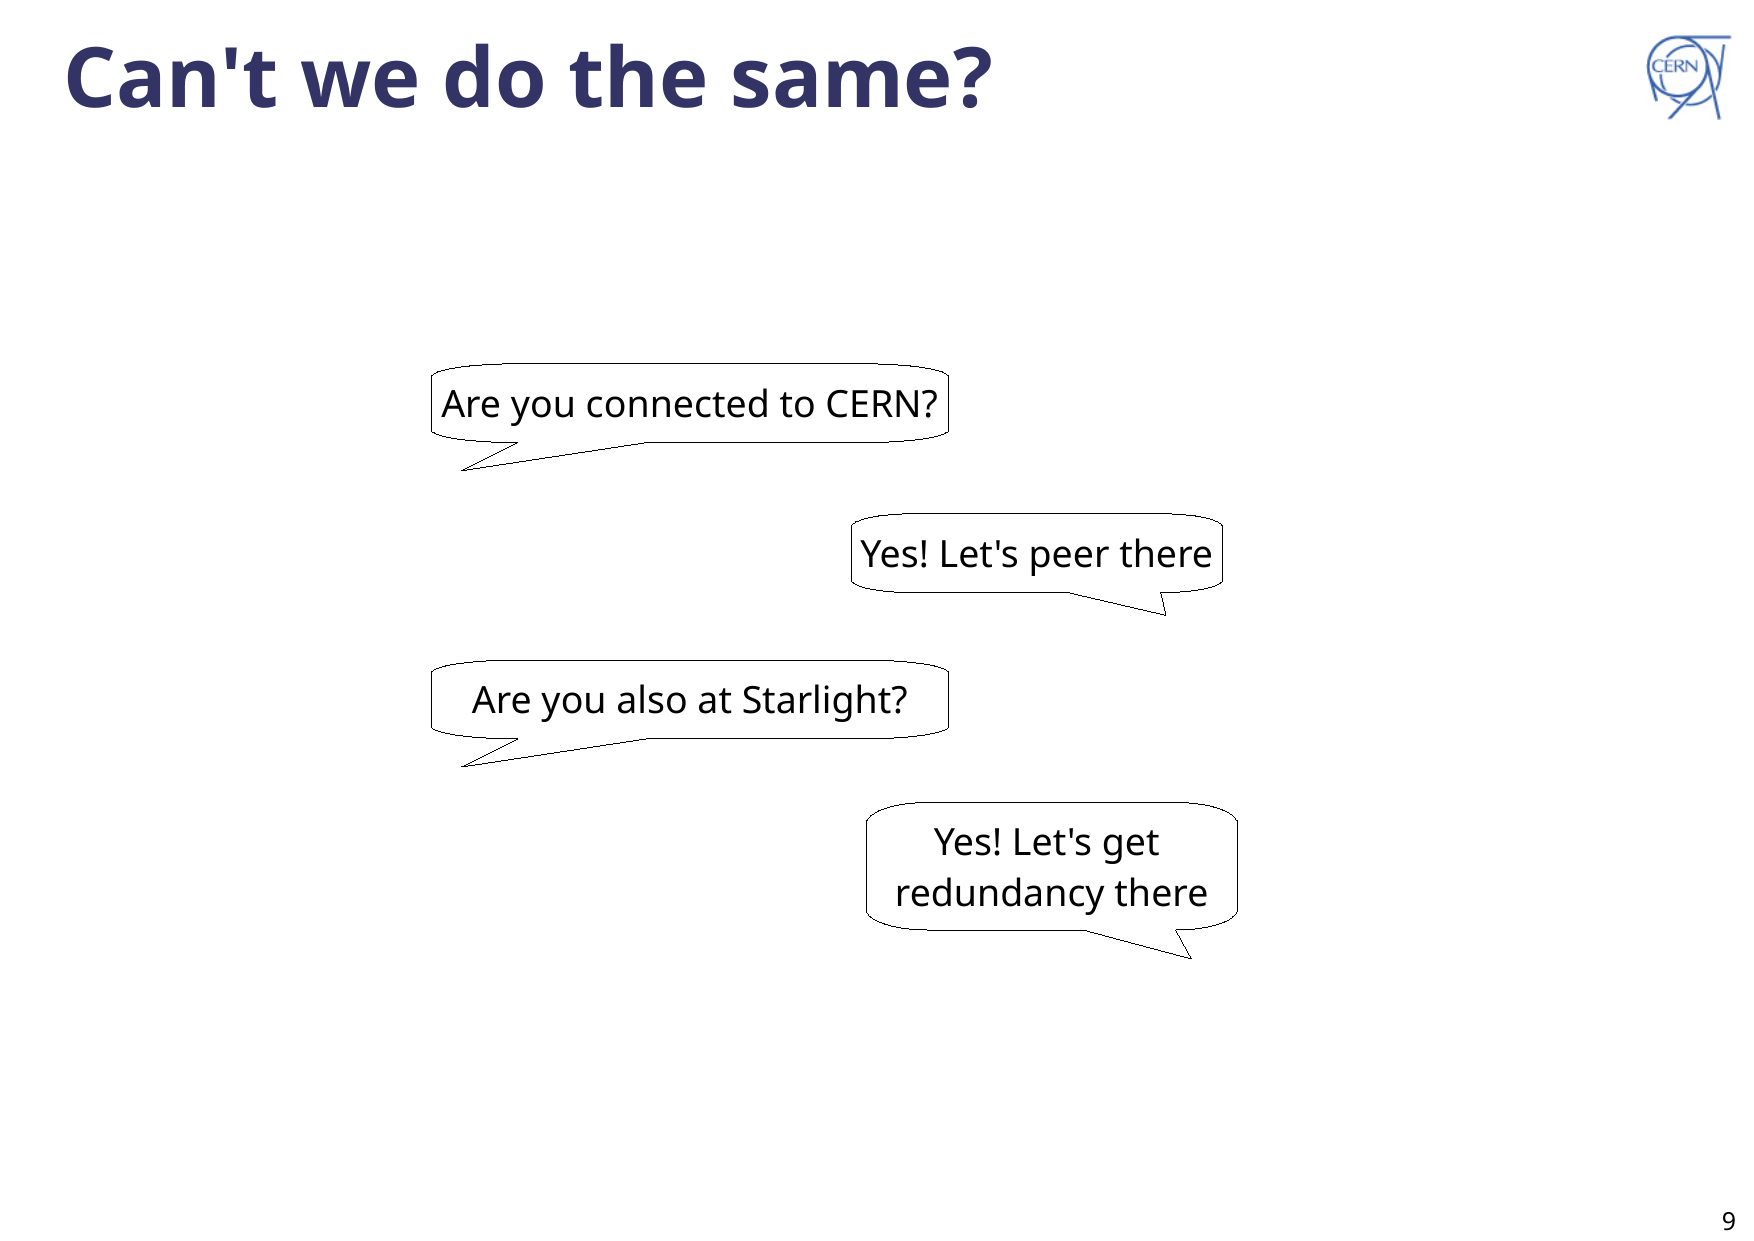

# Can't we do the same?
Are you connected to CERN?
Yes! Let's peer there
Are you also at Starlight?
Yes! Let's get
redundancy there
9